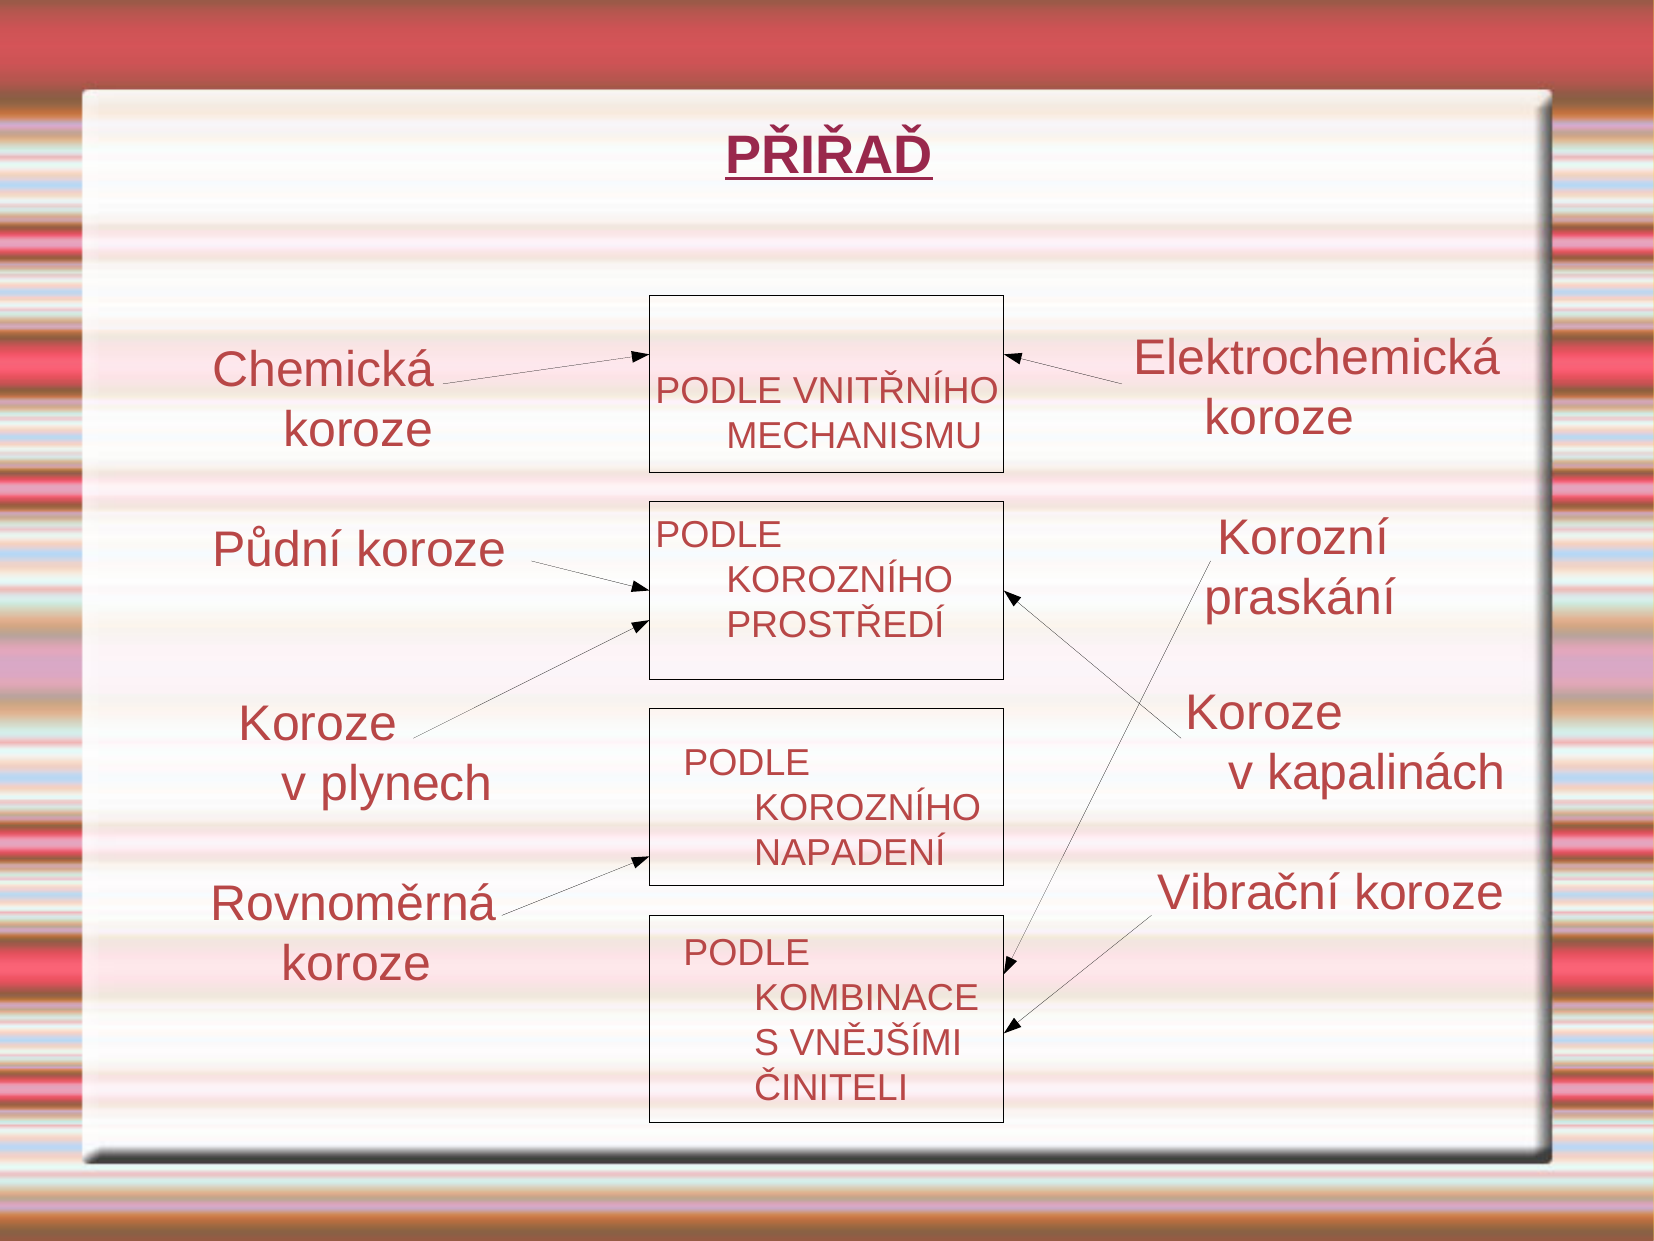

# PŘIŘAĎ
Elektrochemická koroze
 Korozní praskání
Chemická koroze
Půdní koroze
PODLE VNITŘNÍHO MECHANISMU
PODLE KOROZNÍHO PROSTŘEDÍ
 Koroze v kapalinách
Vibrační koroze
 Koroze v plynech
Rovnoměrná koroze
PODLE KOROZNÍHO NAPADENÍ
PODLE KOMBINACE S VNĚJŠÍMI ČINITELI